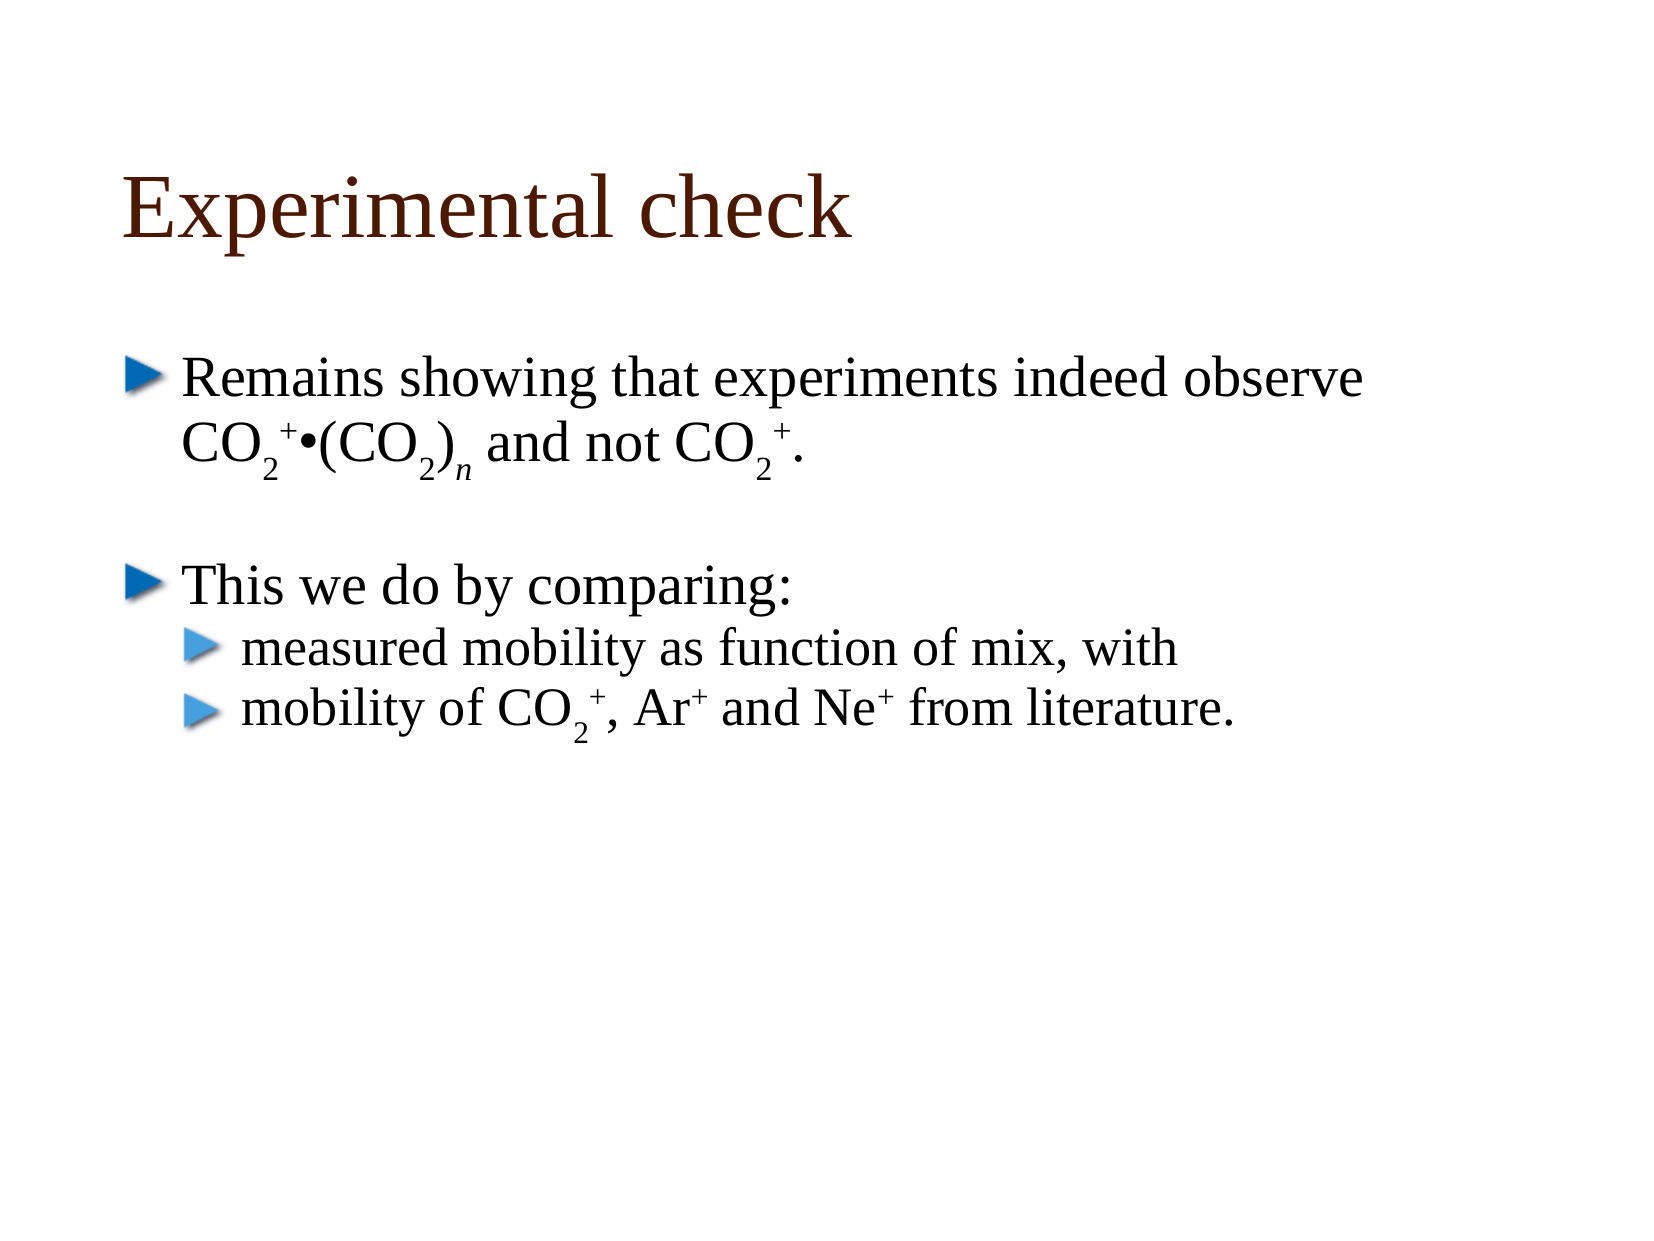

# Experimental check
Remains showing that experiments indeed observe CO2+(CO2)n and not CO2+.
This we do by comparing:
measured mobility as function of mix, with
mobility of CO2+, Ar+ and Ne+ from literature.